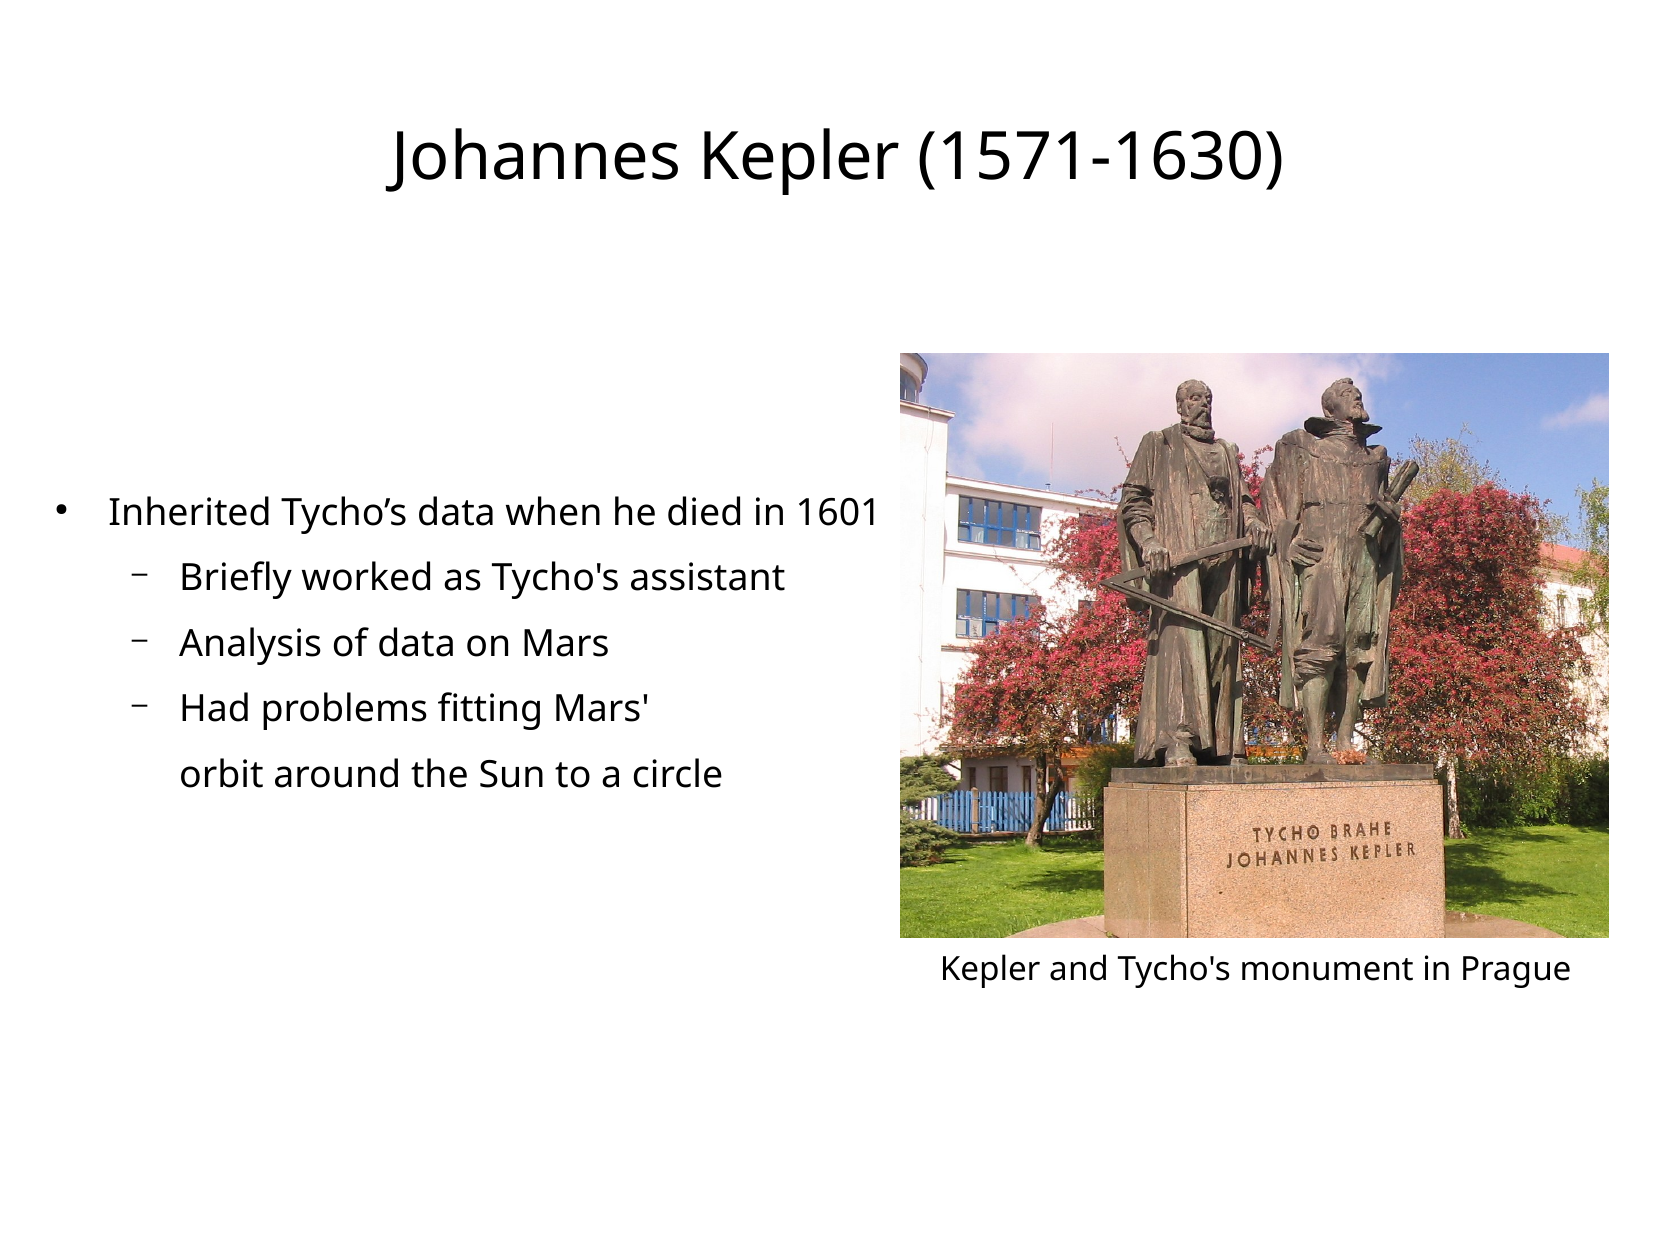

Johannes Kepler (1571-1630)
# Inherited Tycho’s data when he died in 1601
Briefly worked as Tycho's assistant
Analysis of data on Mars
Had problems fitting Mars'
orbit around the Sun to a circle
Kepler and Tycho's monument in Prague